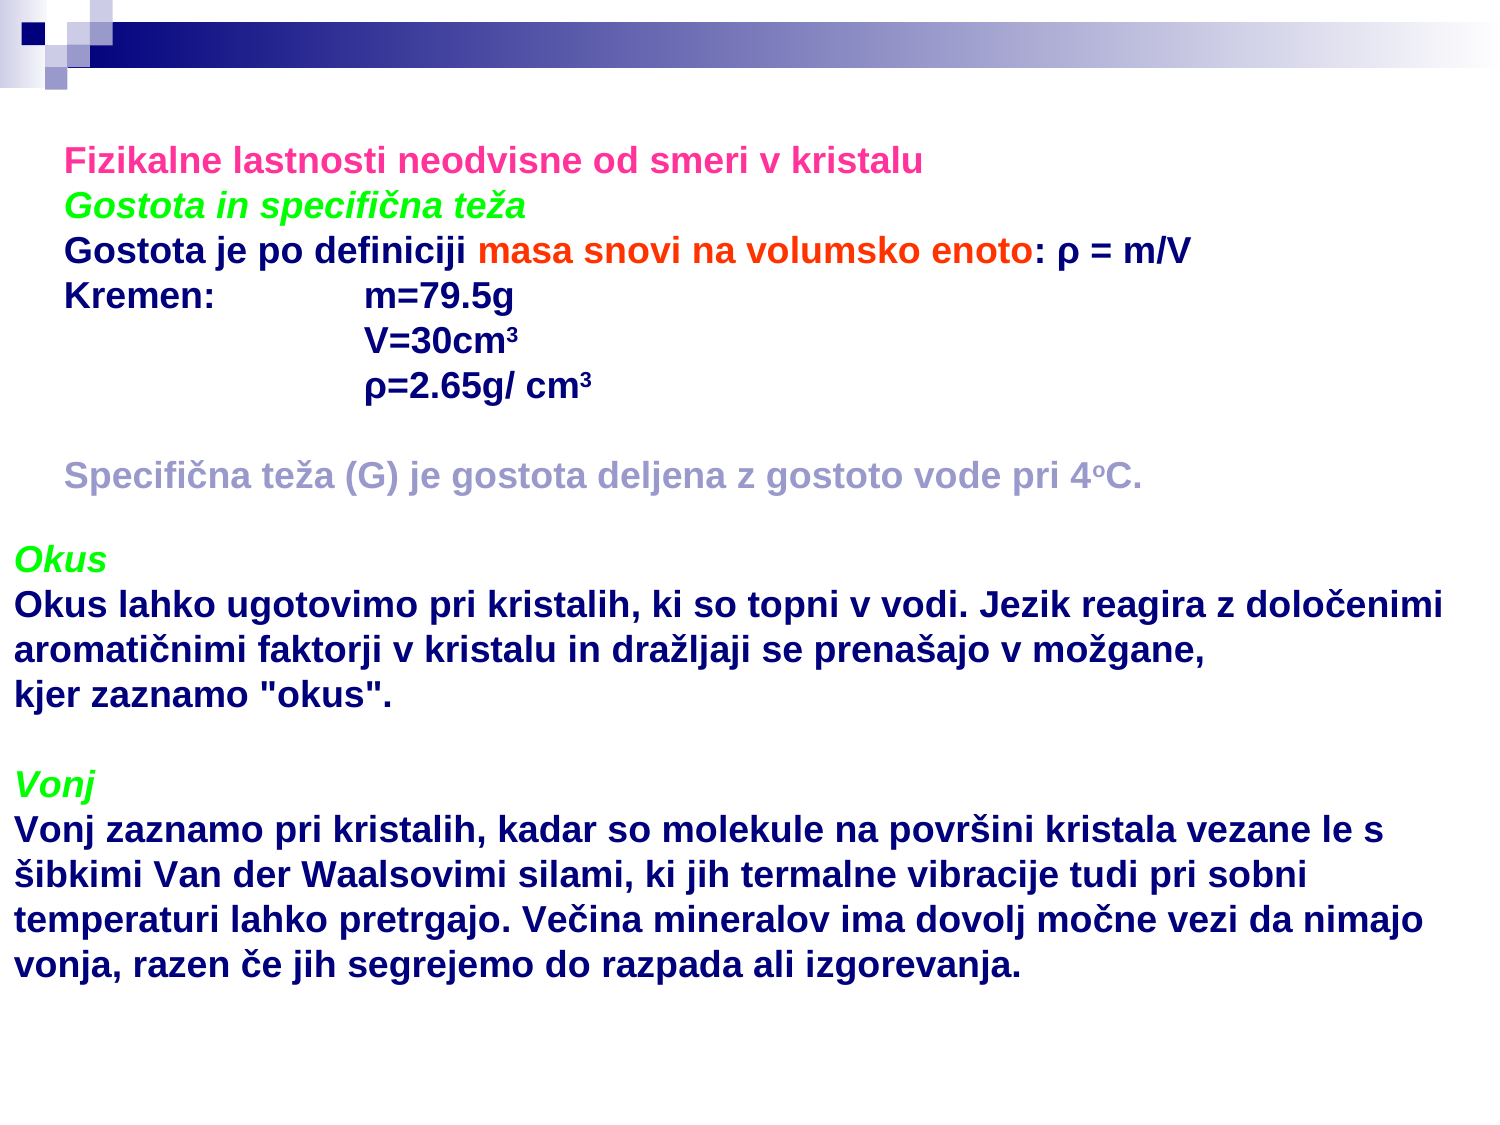

Fizikalne lastnosti neodvisne od smeri v kristalu
Gostota in specifična teža
Gostota je po definiciji masa snovi na volumsko enoto: ρ = m/V
Kremen: 	m=79.5g
		V=30cm3
		ρ=2.65g/ cm3
Specifična teža (G) je gostota deljena z gostoto vode pri 4oC.
Okus
Okus lahko ugotovimo pri kristalih, ki so topni v vodi. Jezik reagira z določenimi
aromatičnimi faktorji v kristalu in dražljaji se prenašajo v možgane,
kjer zaznamo "okus".
Vonj
Vonj zaznamo pri kristalih, kadar so molekule na površini kristala vezane le s
šibkimi Van der Waalsovimi silami, ki jih termalne vibracije tudi pri sobni
temperaturi lahko pretrgajo. Večina mineralov ima dovolj močne vezi da nimajo
vonja, razen če jih segrejemo do razpada ali izgorevanja.